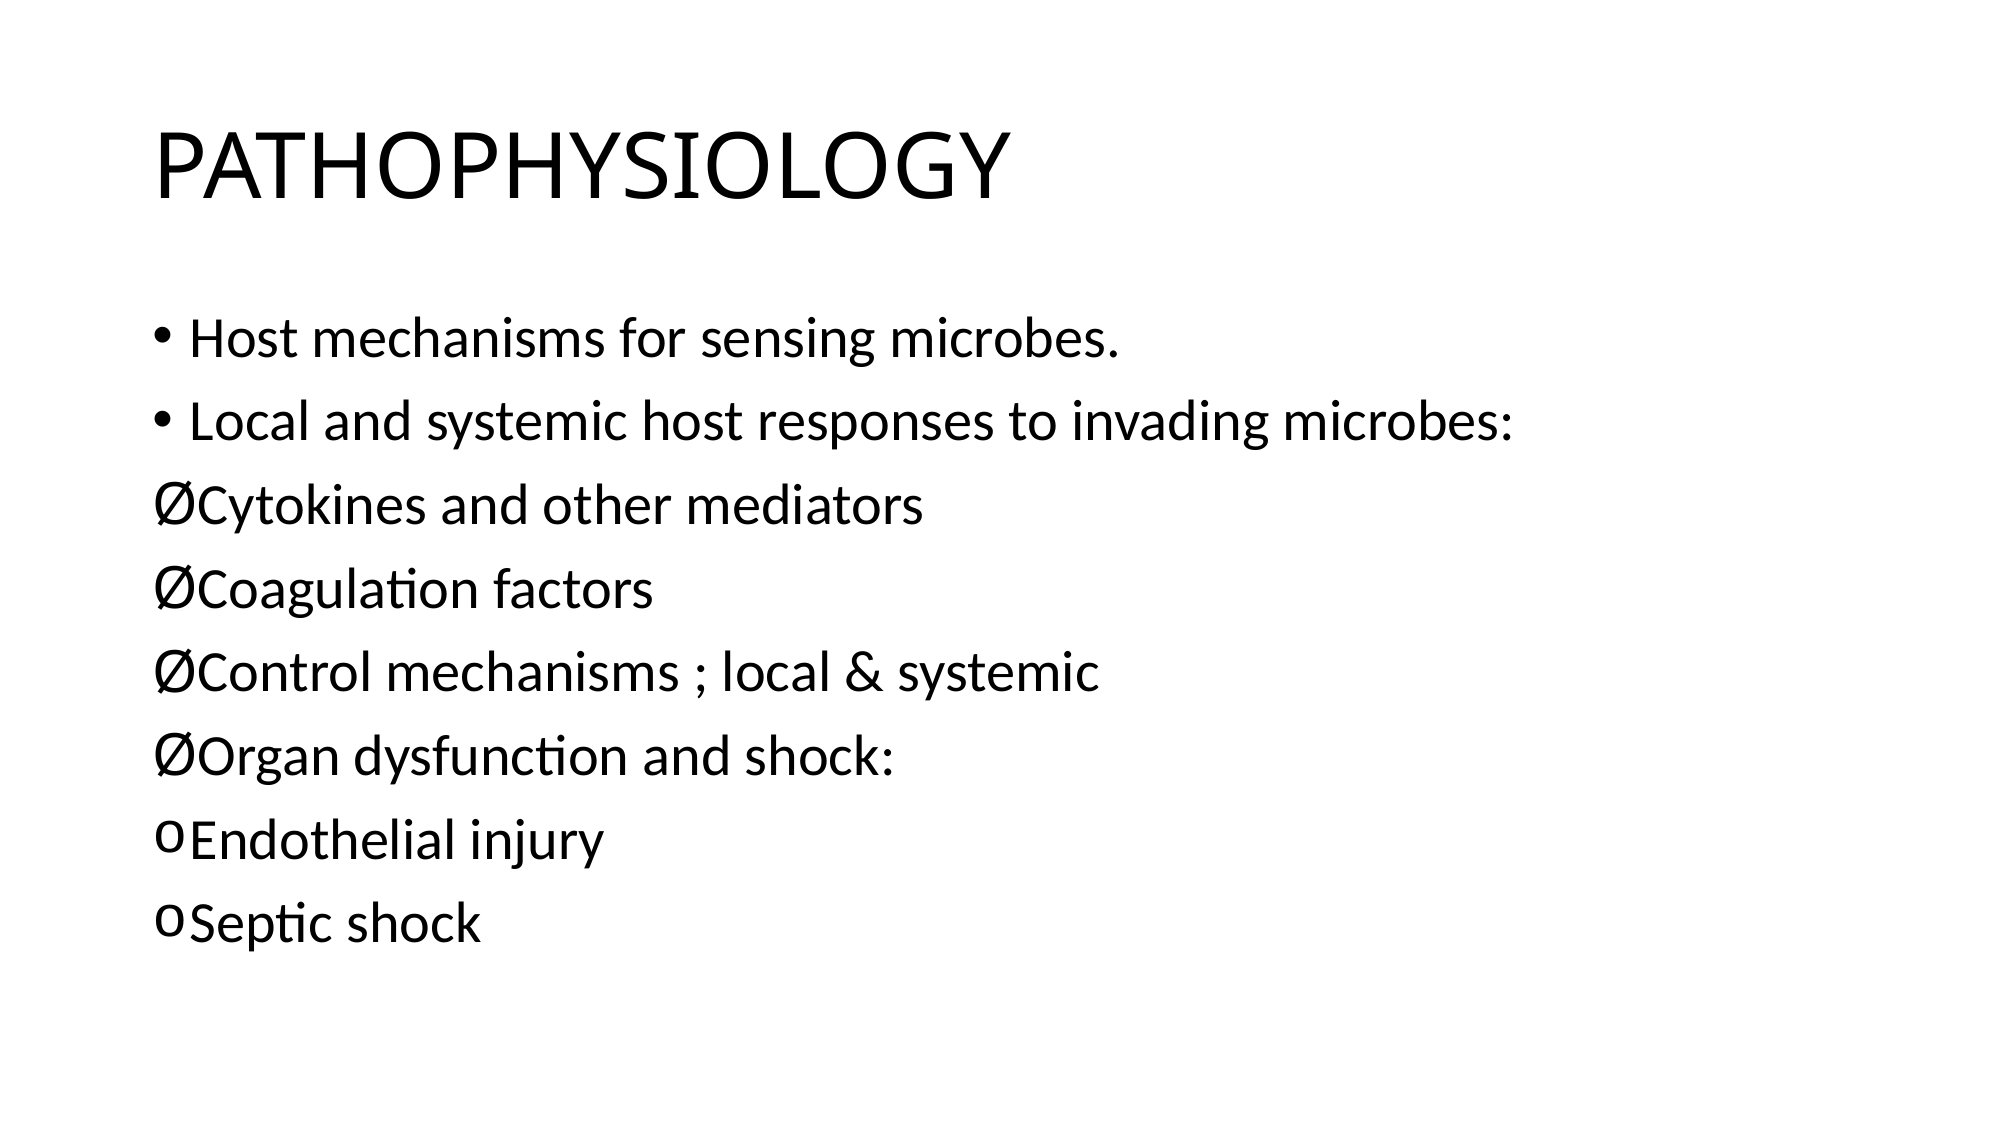

# PATHOPHYSIOLOGY
Host mechanisms for sensing microbes.
Local and systemic host responses to invading microbes:
Cytokines and other mediators
Coagulation factors
Control mechanisms ; local & systemic
Organ dysfunction and shock:
Endothelial injury
Septic shock